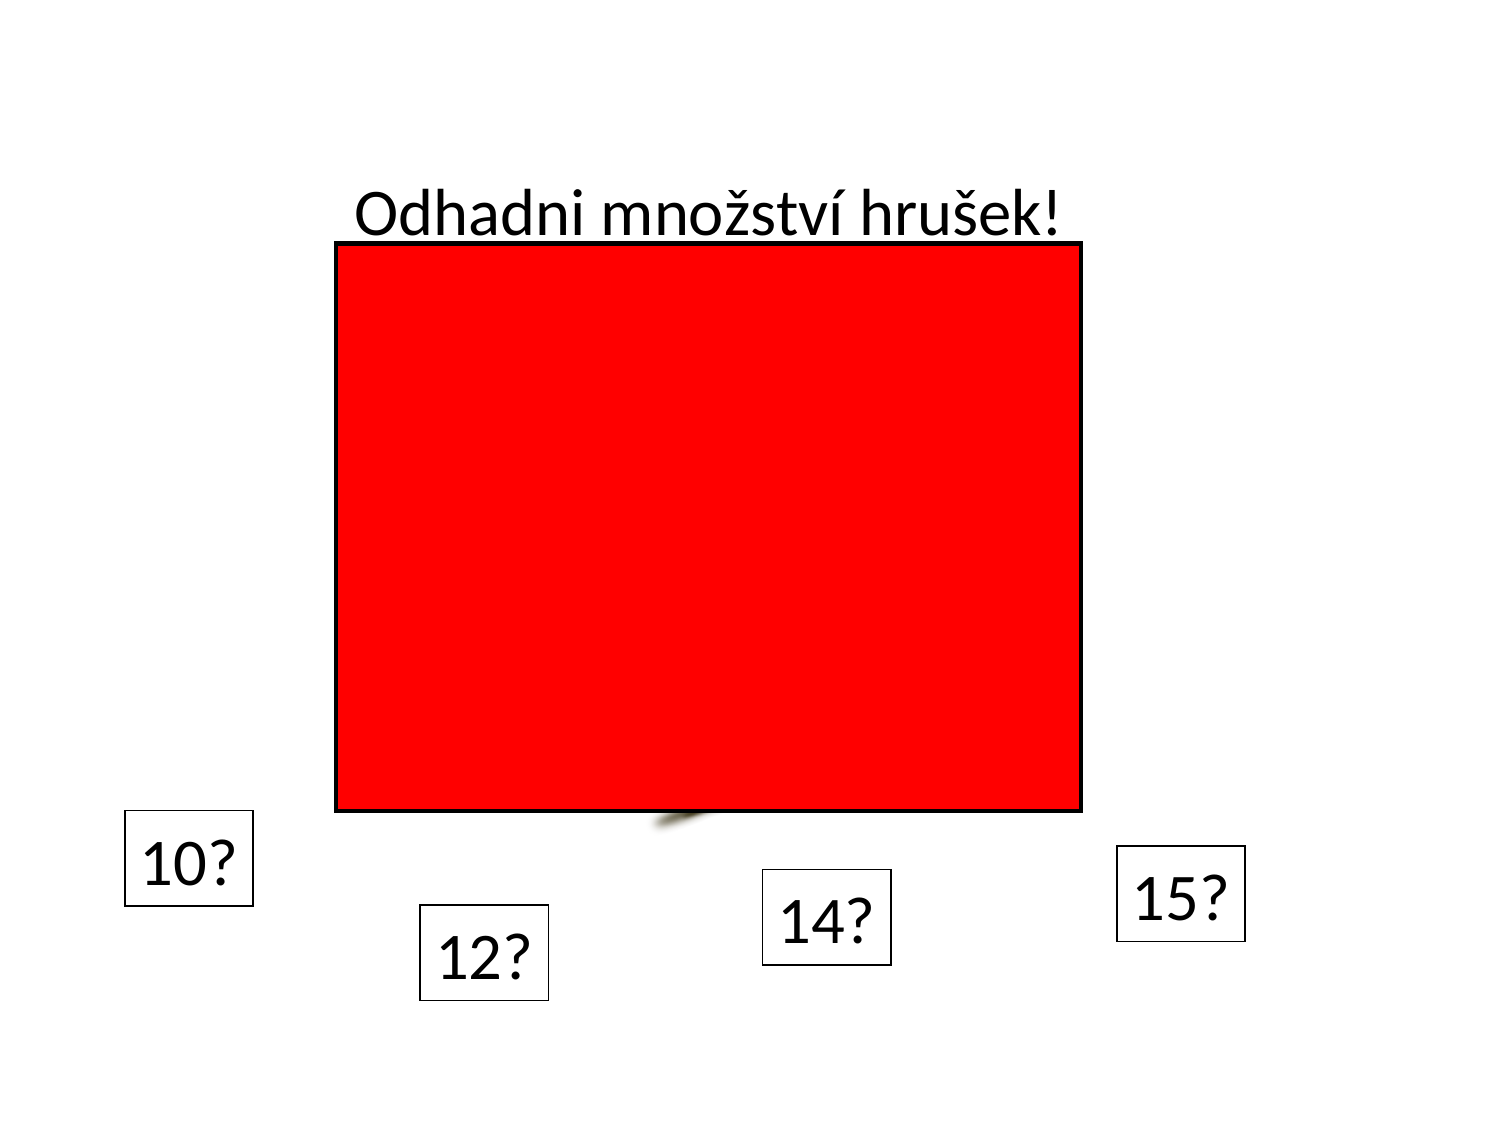

Odhadni množství hrušek!
10?
15?
14?
12?